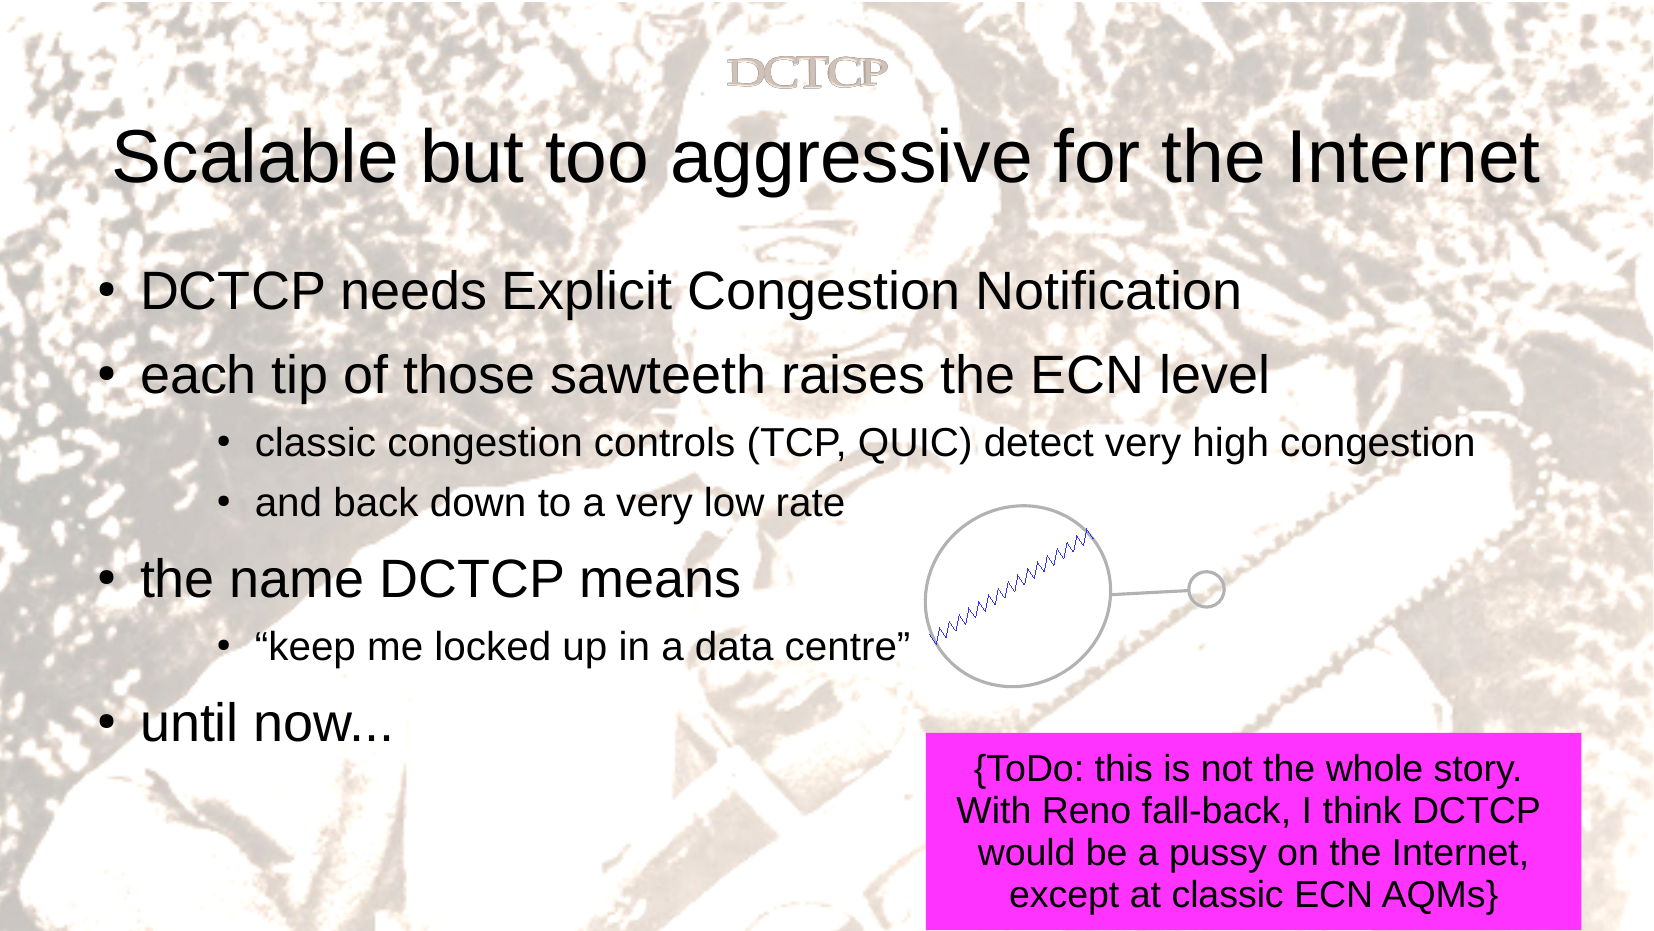

# Scalable but too aggressive for the Internet
DCTCP
DCTCP needs Explicit Congestion Notification
each tip of those sawteeth raises the ECN level
classic congestion controls (TCP, QUIC) detect very high congestion
and back down to a very low rate
the name DCTCP means
“keep me locked up in a data centre”
until now...
{ToDo: this is not the whole story.
With Reno fall-back, I think DCTCP
would be a pussy on the Internet,
except at classic ECN AQMs}
6